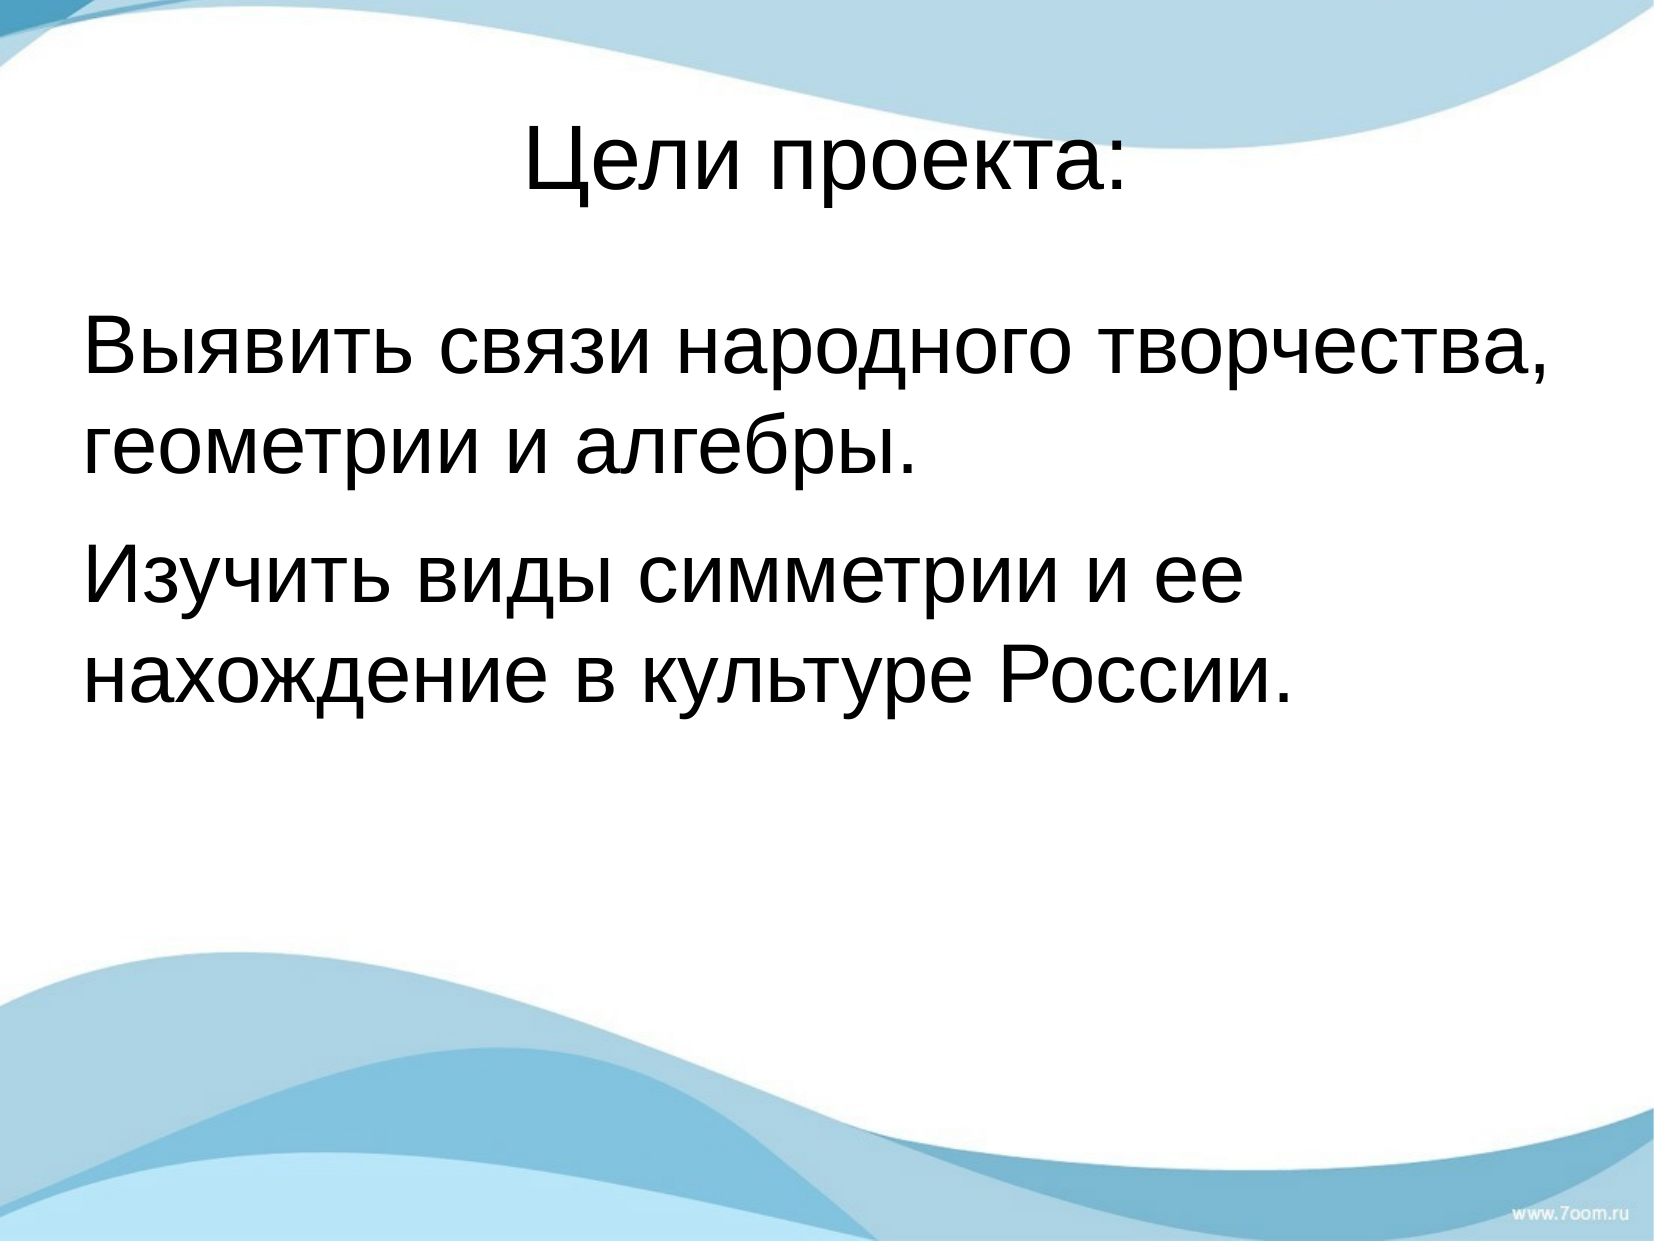

# Цели проекта:
Выявить связи народного творчества, геометрии и алгебры.
Изучить виды симметрии и ее нахождение в культуре России.